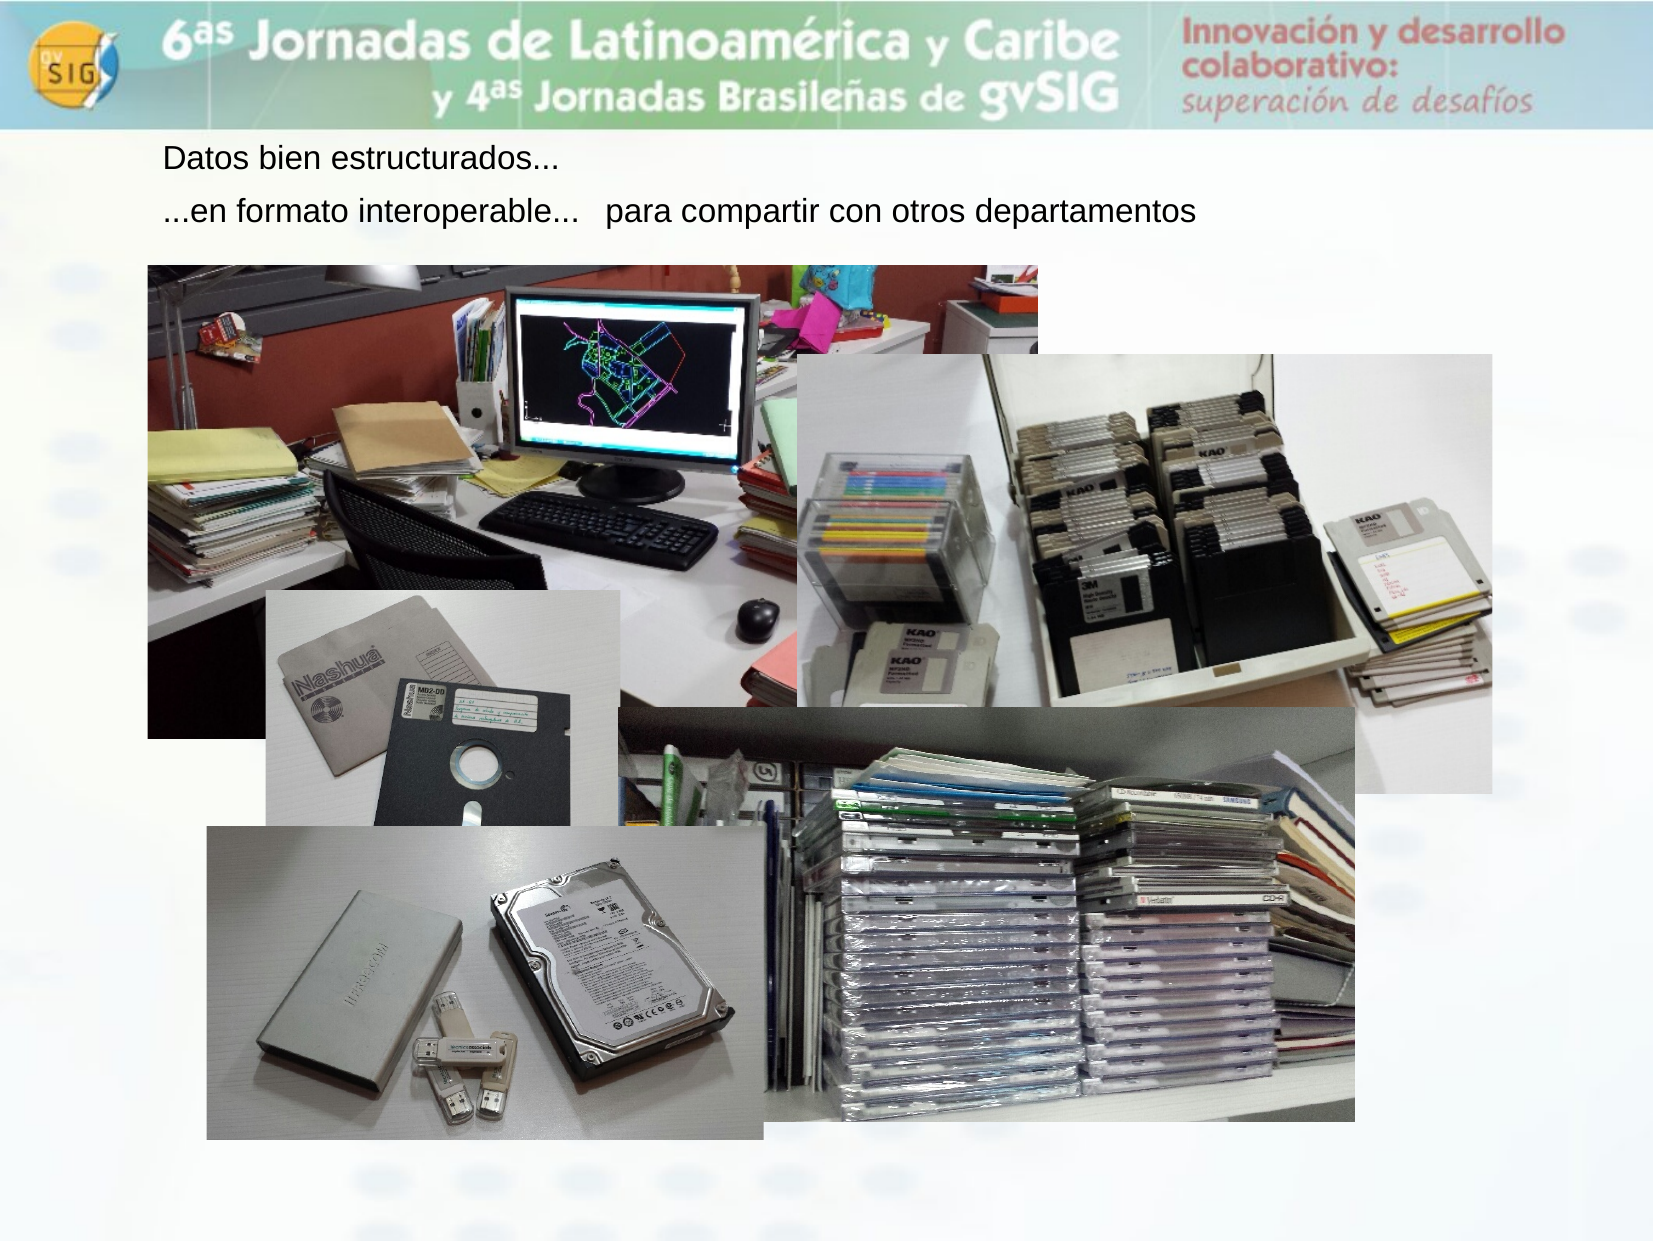

Datos bien estructurados...
...en formato interoperable...
para compartir con otros departamentos